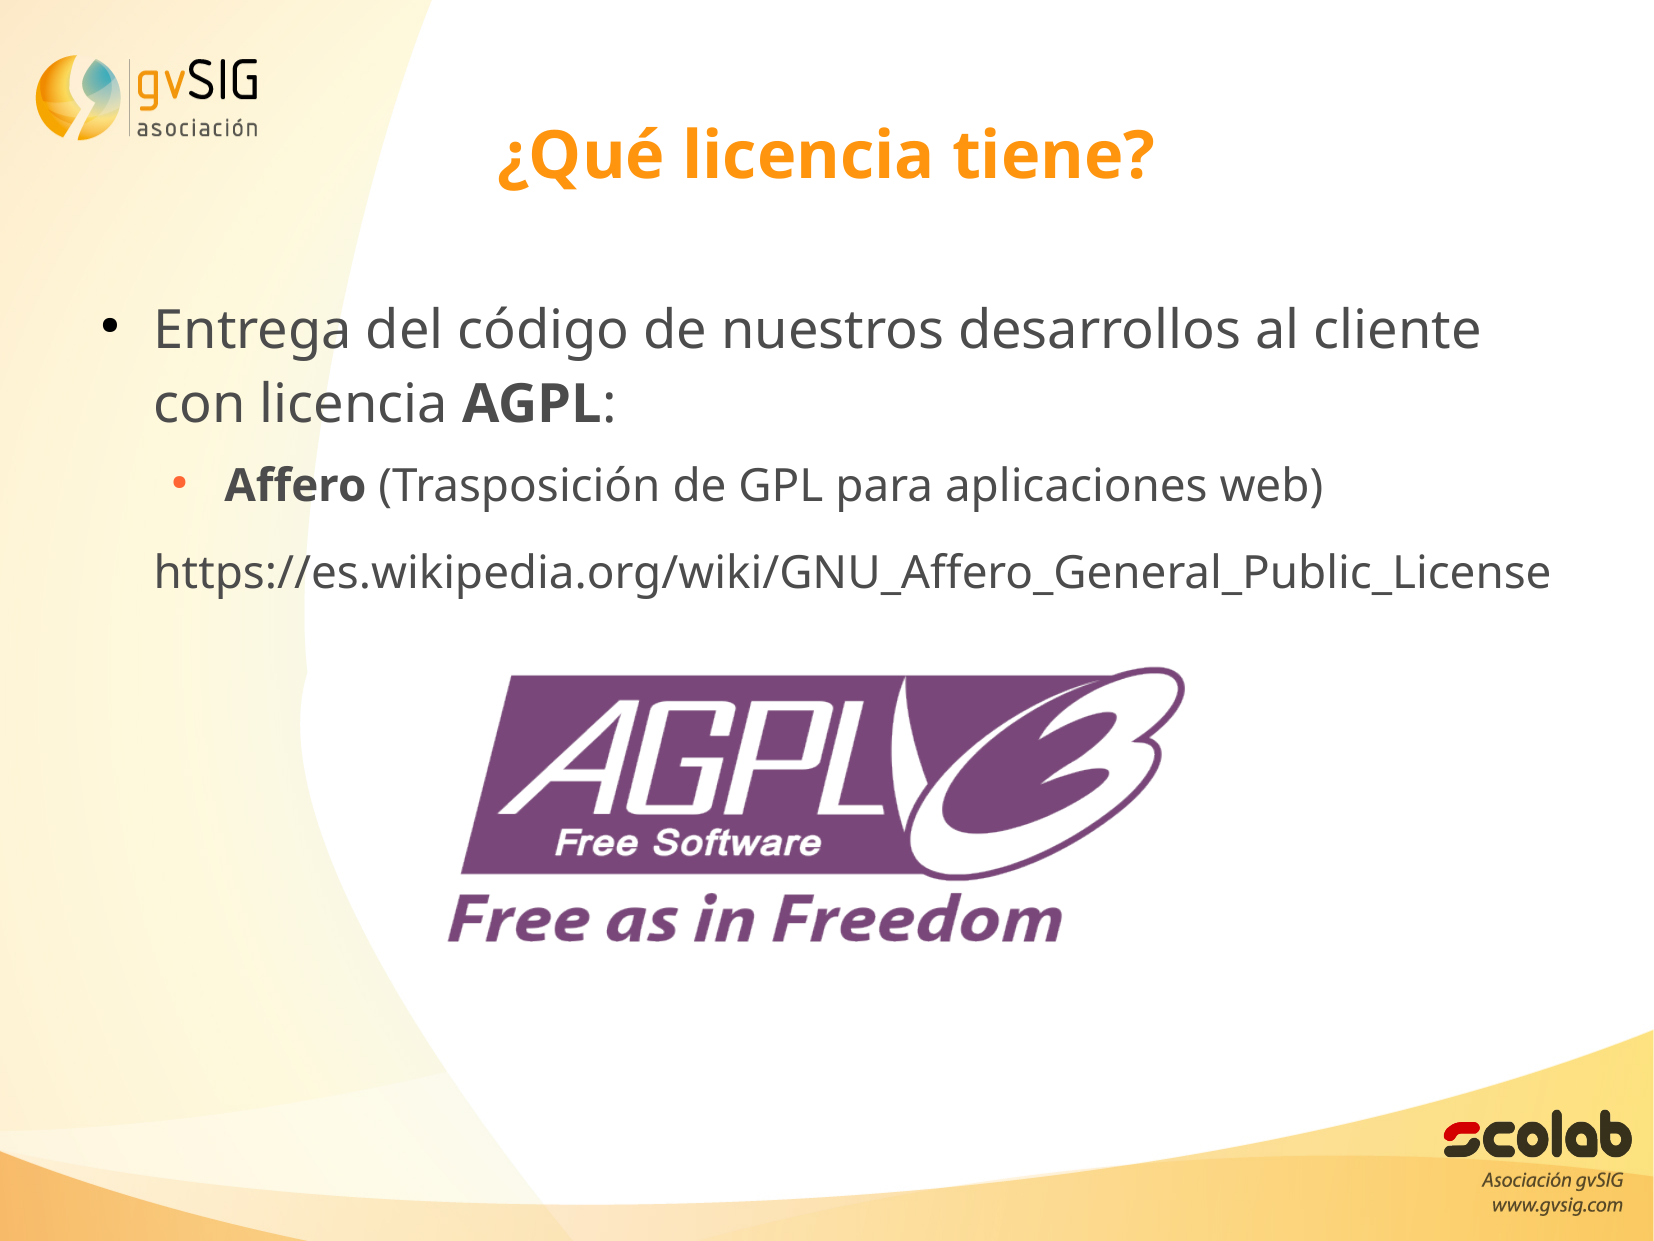

# ¿Qué licencia tiene?
Entrega del código de nuestros desarrollos al cliente con licencia AGPL:
Affero (Trasposición de GPL para aplicaciones web)
https://es.wikipedia.org/wiki/GNU_Affero_General_Public_License